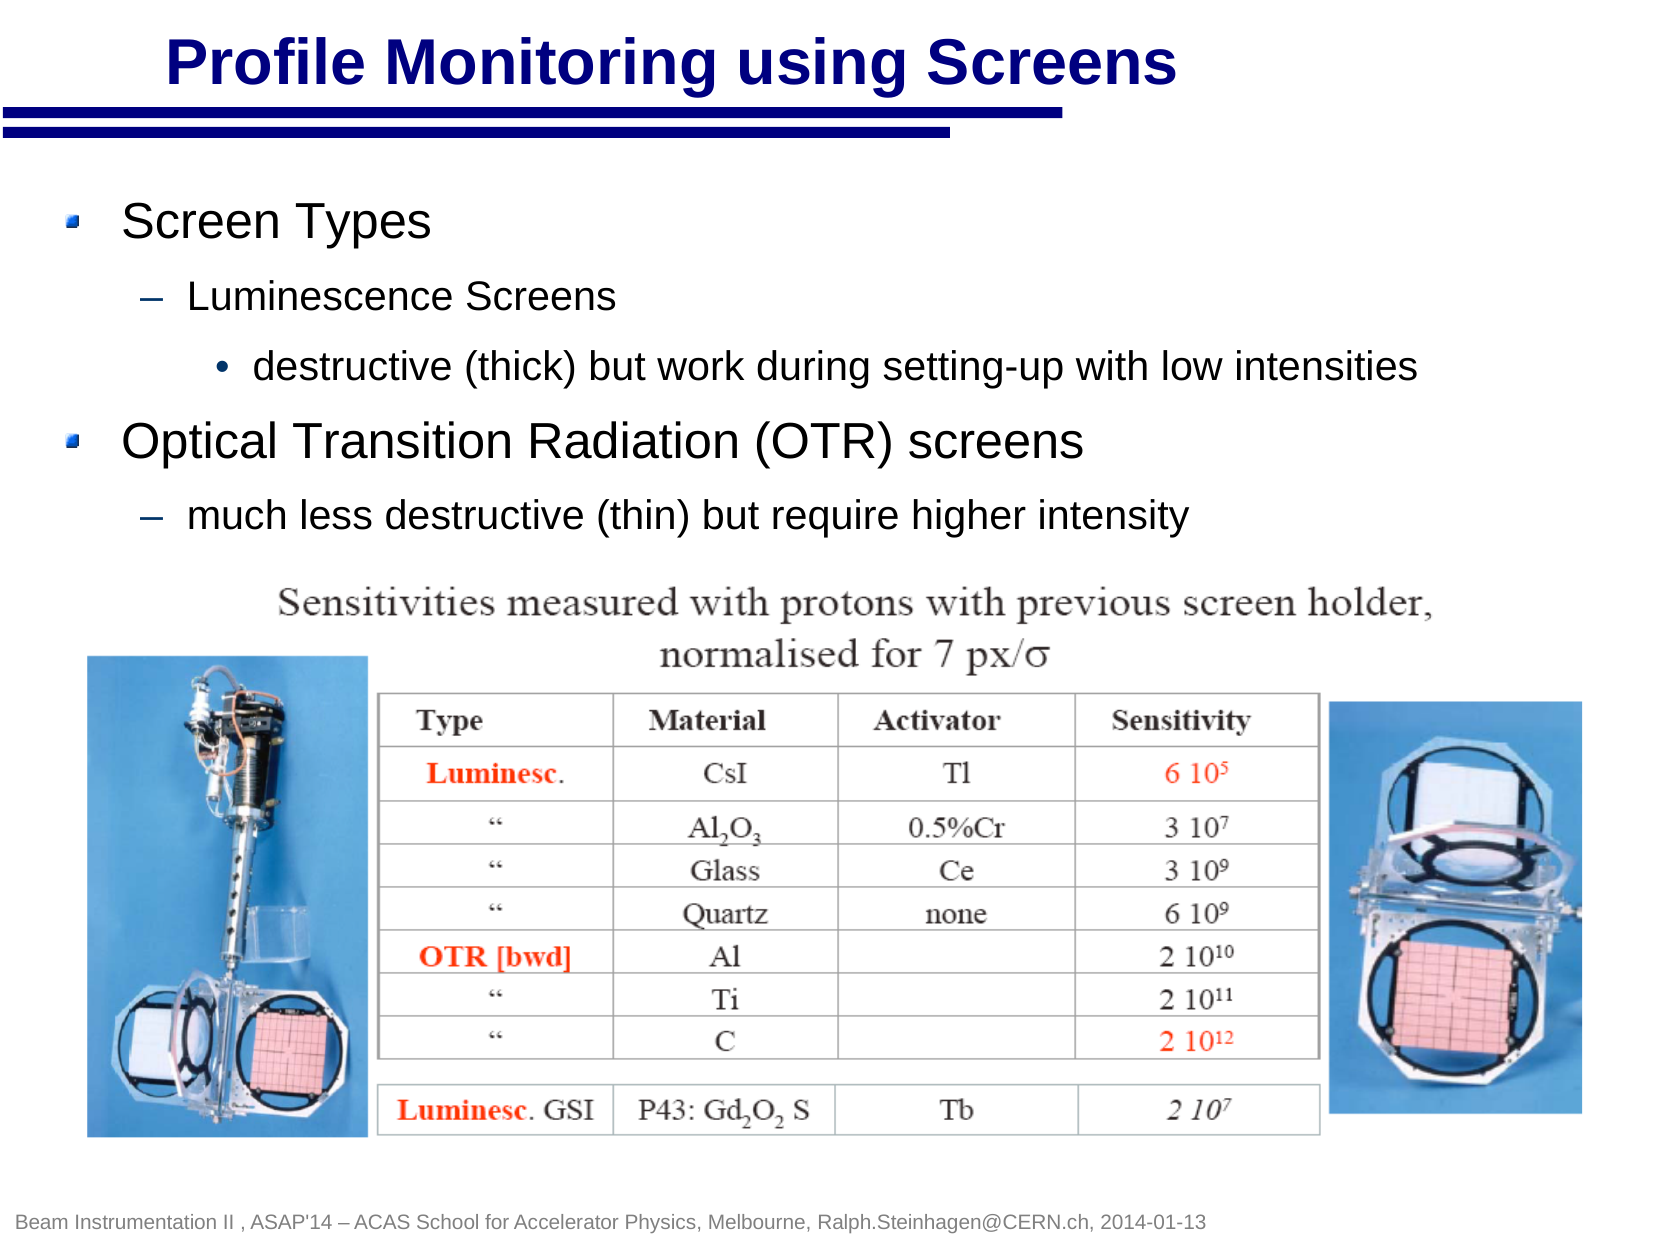

# Profile Monitoring using Screens
Screen Types
Luminescence Screens
destructive (thick) but work during setting-up with low intensities
Optical Transition Radiation (OTR) screens
much less destructive (thin) but require higher intensity